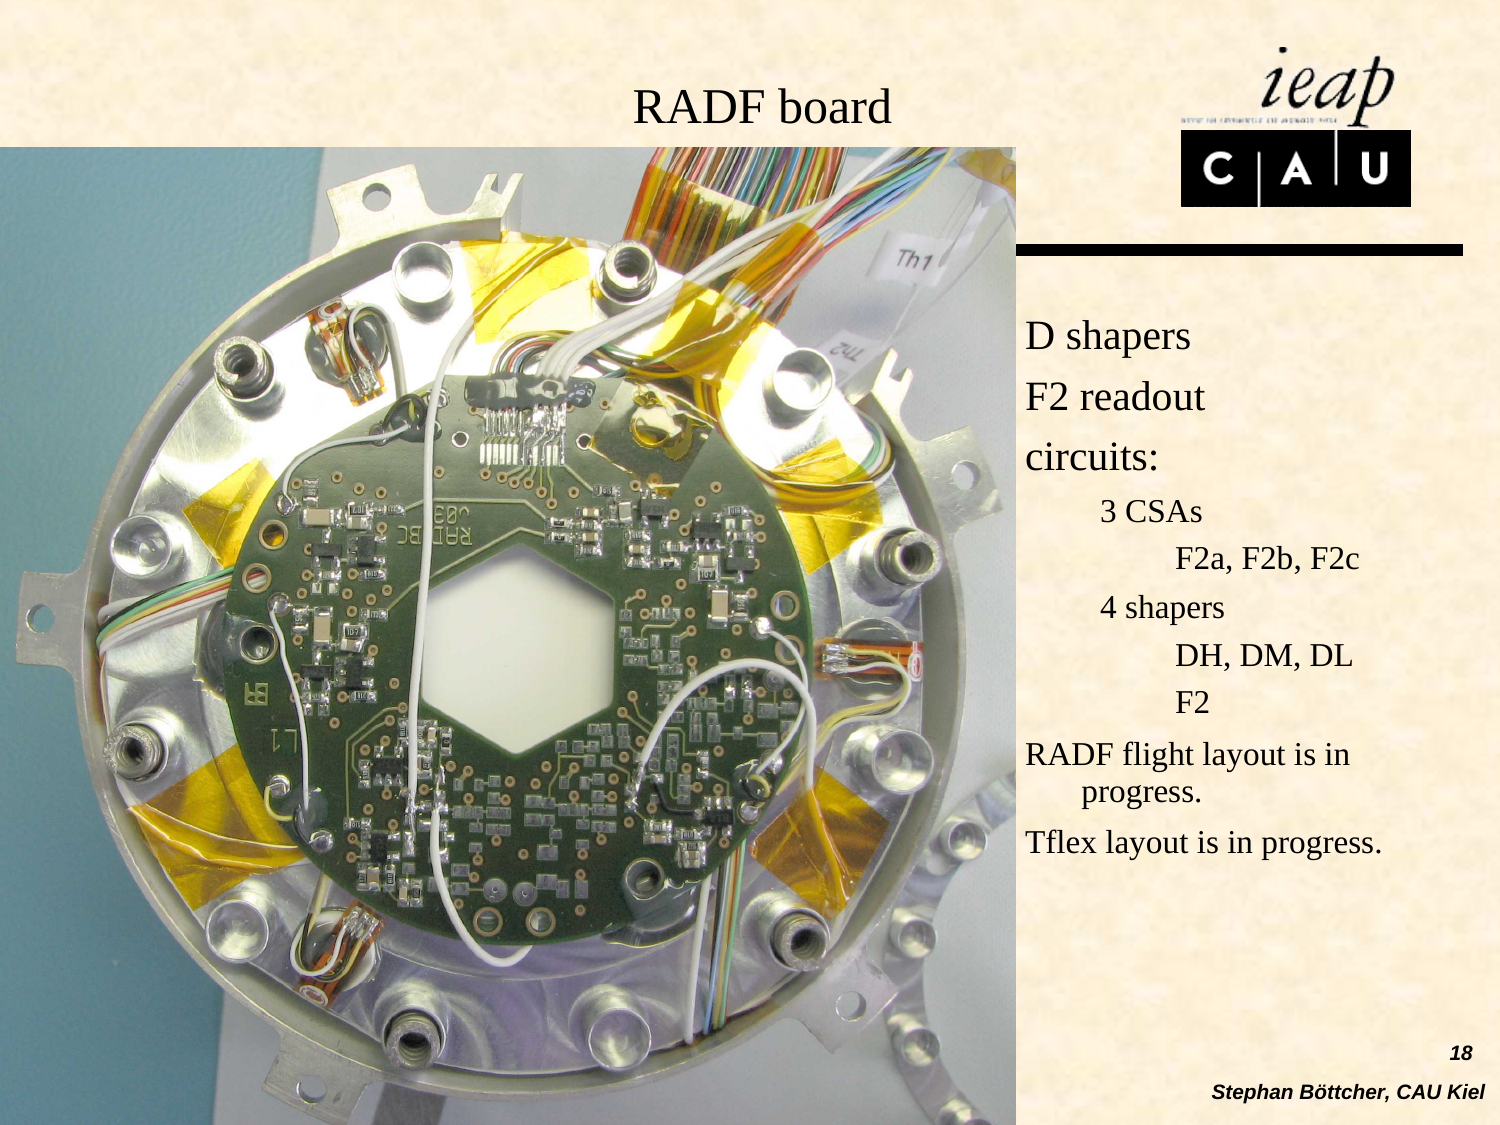

# RADF board
D shapers
F2 readout
circuits:
3 CSAs
F2a, F2b, F2c
4 shapers
DH, DM, DL
F2
RADF flight layout is in progress.
Tflex layout is in progress.
18
March 20, 2007
RSH Front-End-Electronics